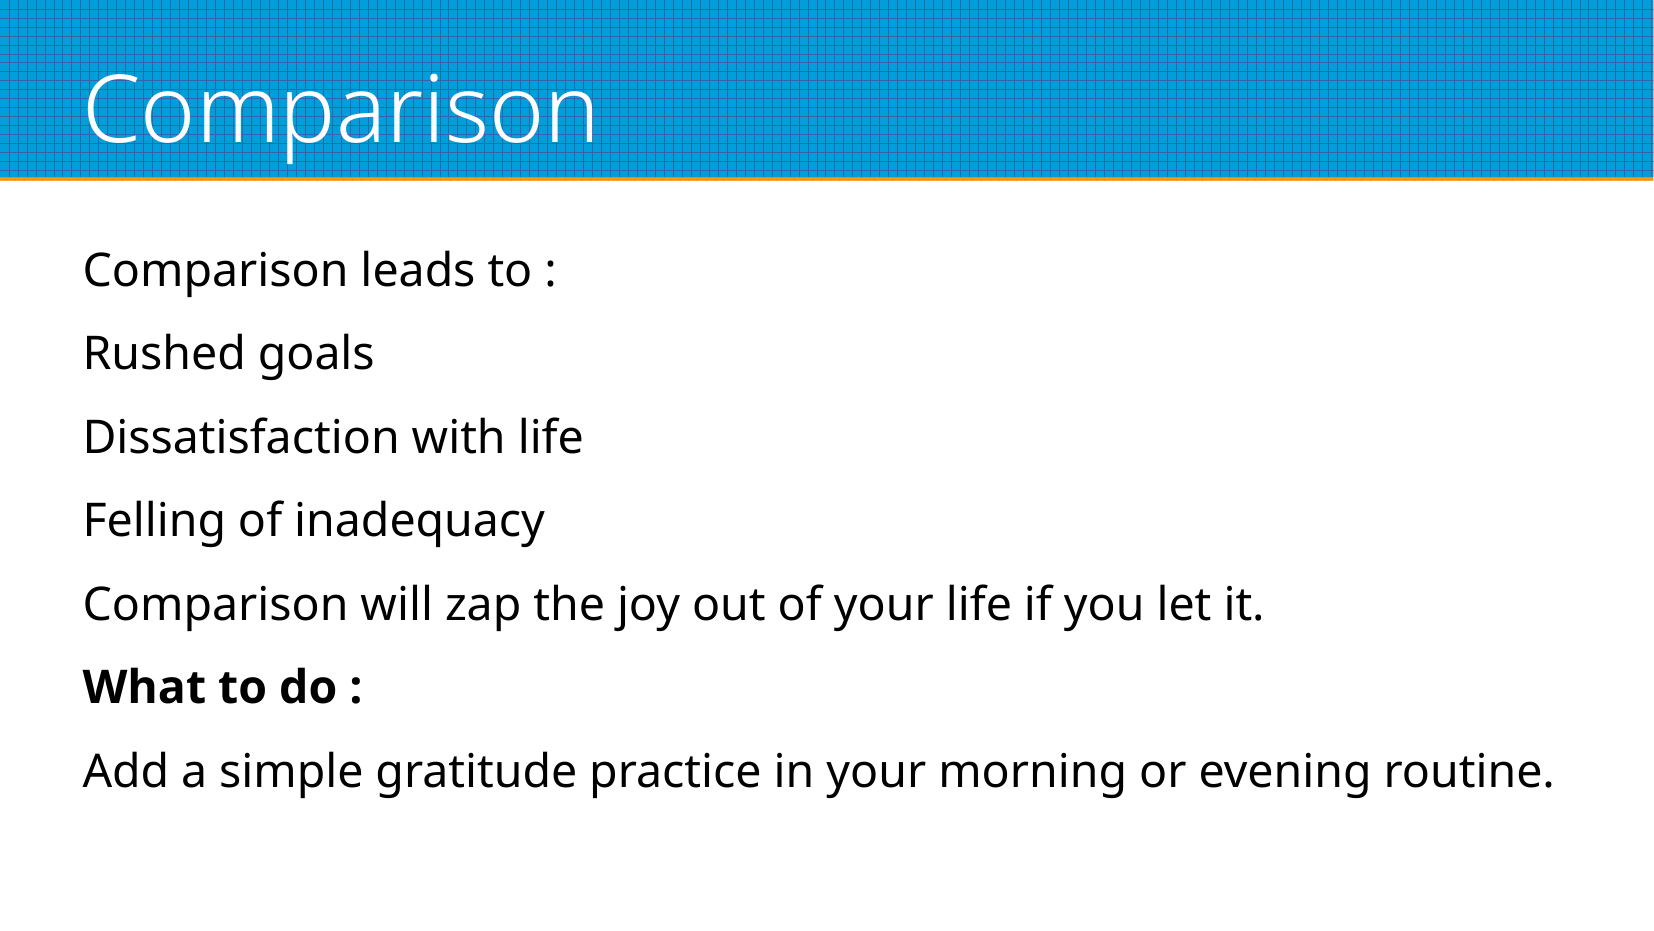

# Comparison
Comparison leads to :
Rushed goals
Dissatisfaction with life
Felling of inadequacy
Comparison will zap the joy out of your life if you let it.
What to do :
Add a simple gratitude practice in your morning or evening routine.